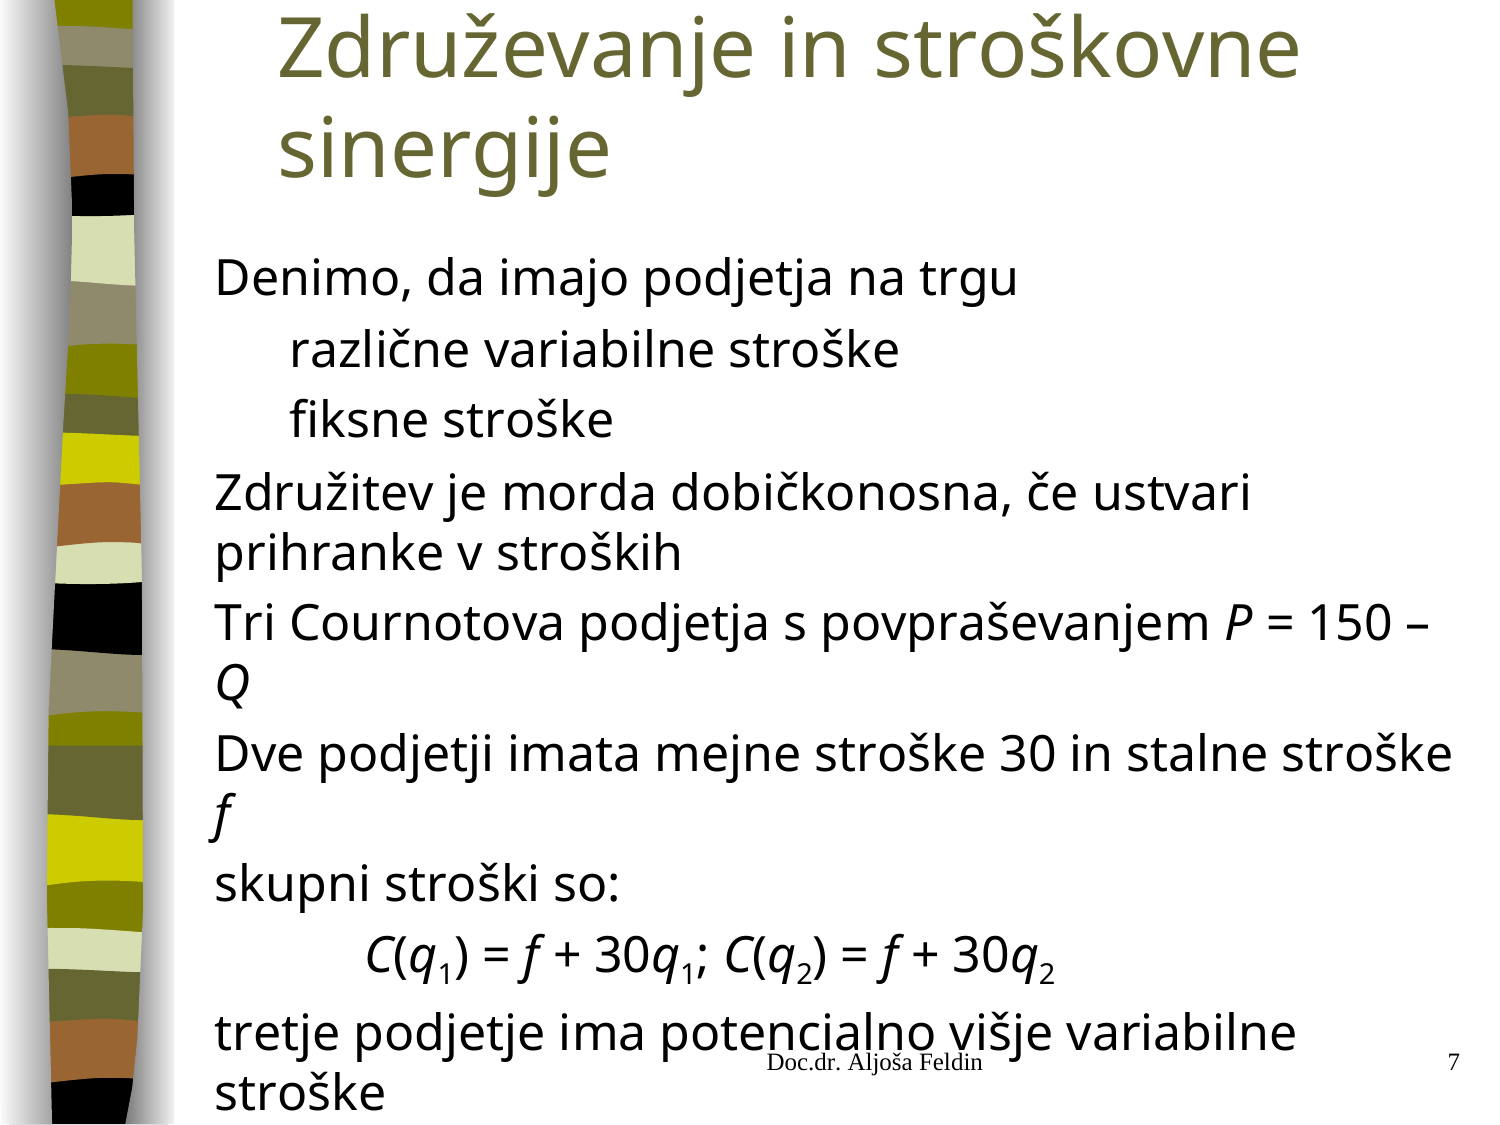

Združevanje in stroškovne sinergije
Denimo, da imajo podjetja na trgu
različne variabilne stroške
fiksne stroške
Združitev je morda dobičkonosna, če ustvari prihranke v stroških
Tri Cournotova podjetja s povpraševanjem P = 150 – Q
Dve podjetji imata mejne stroške 30 in stalne stroške f
skupni stroški so:
	C(q1) = f + 30q1; C(q2) = f + 30q2
tretje podjetje ima potencialno višje variabilne stroške
	C(q3) = f + 30bq3, kjer b > 1
Doc.dr. Aljoša Feldin